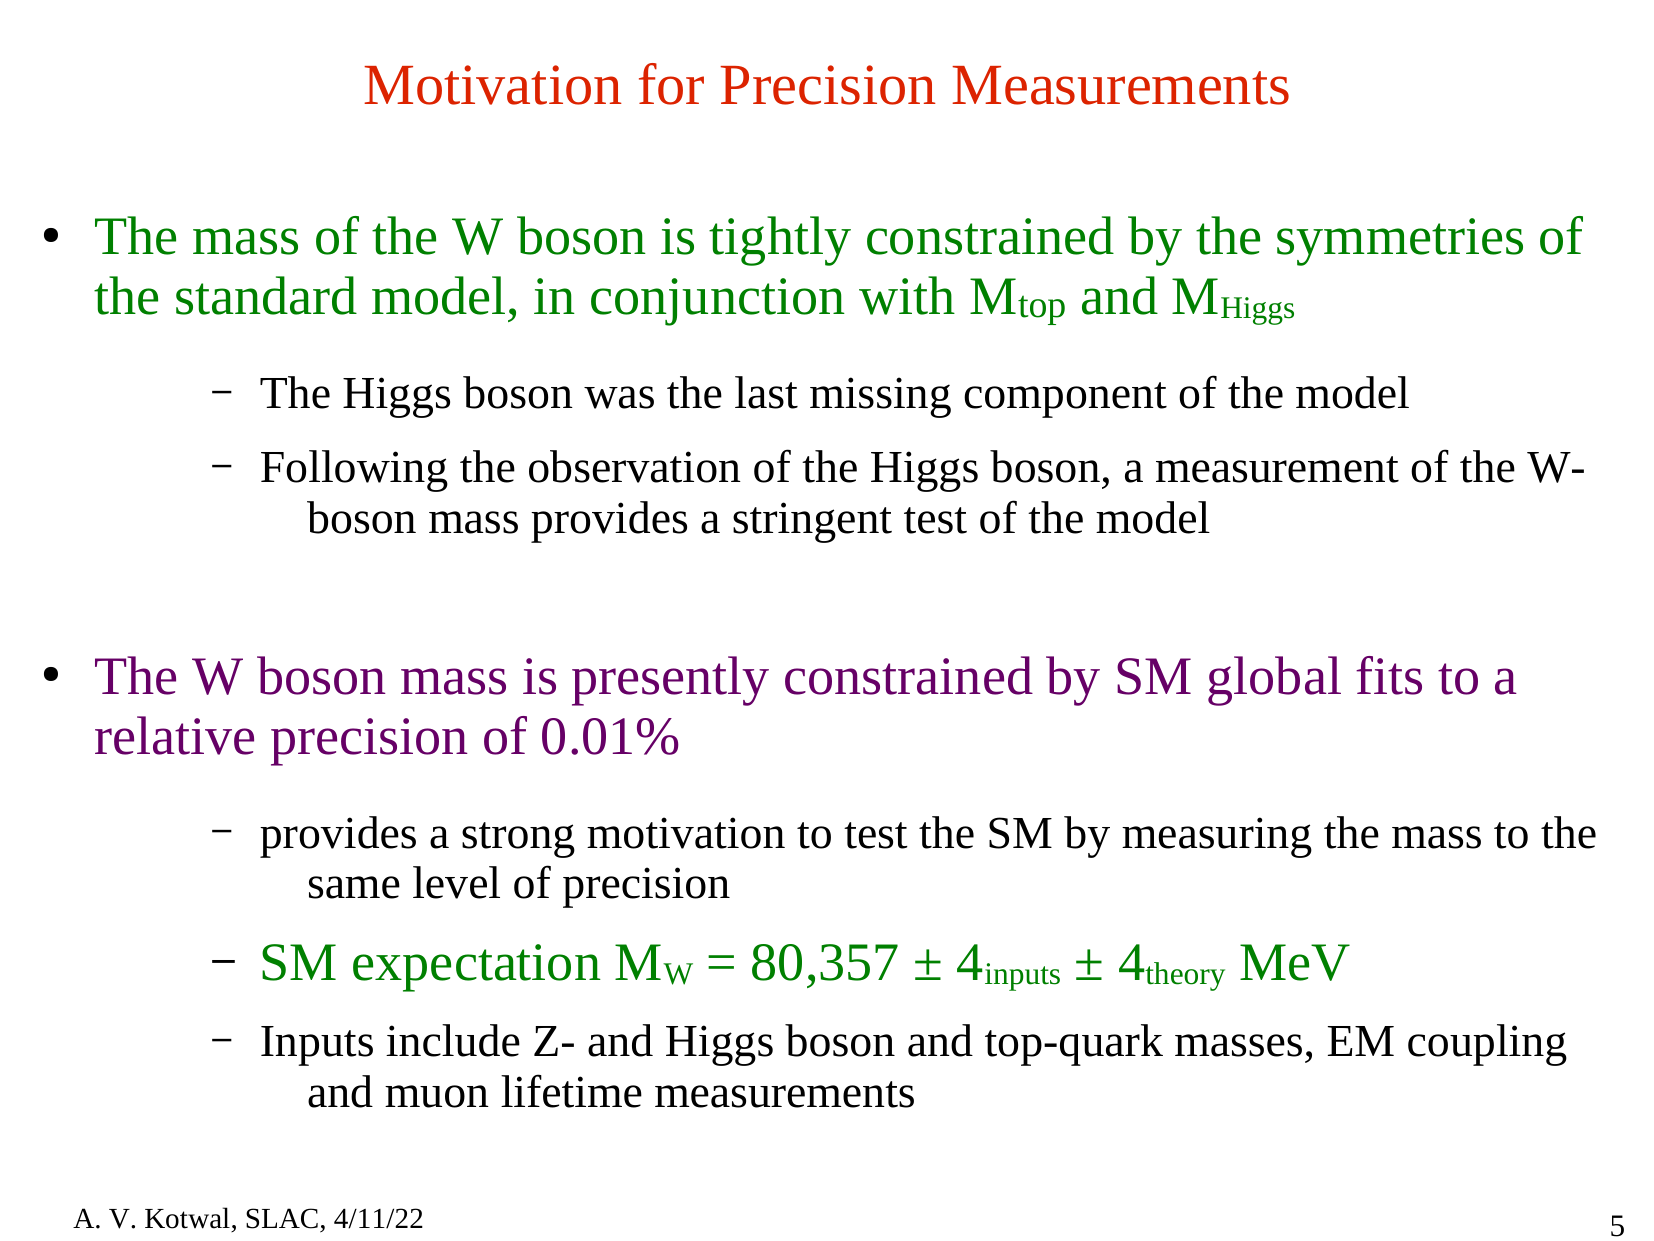

Motivation for Precision Measurements
# The mass of the W boson is tightly constrained by the symmetries of the standard model, in conjunction with Mtop and MHiggs
The Higgs boson was the last missing component of the model
Following the observation of the Higgs boson, a measurement of the W-boson mass provides a stringent test of the model
The W boson mass is presently constrained by SM global fits to a relative precision of 0.01%
provides a strong motivation to test the SM by measuring the mass to the same level of precision
SM expectation MW = 80,357 ± 4inputs ± 4theory MeV
Inputs include Z- and Higgs boson and top-quark masses, EM coupling and muon lifetime measurements
A. V. Kotwal, SLAC, 4/11/22